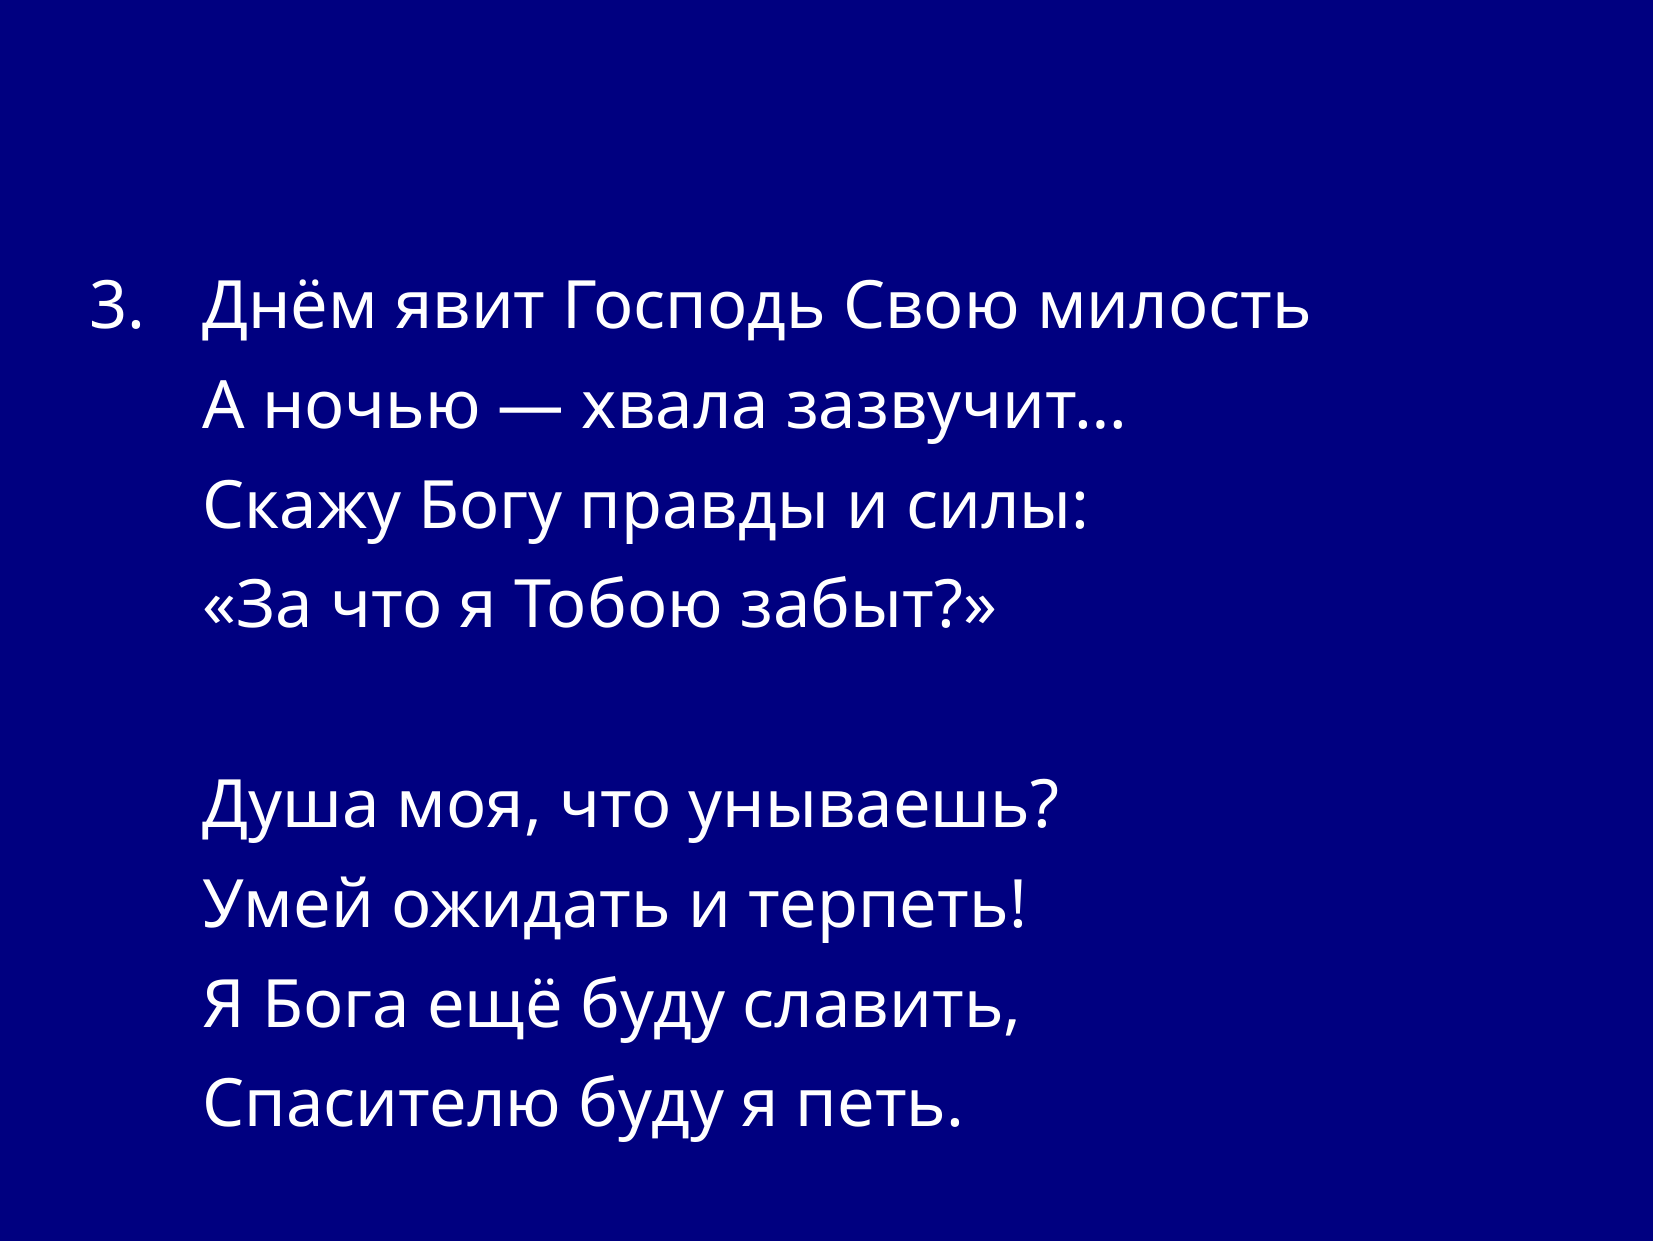

3.	Днём явит Господь Свою милость
	А ночью — хвала зазвучит…
	Скажу Богу правды и силы:
	«За что я Тобою забыт?»
	Душа моя, что унываешь?
	Умей ожидать и терпеть!
	Я Бога ещё буду славить,
	Спасителю буду я петь.